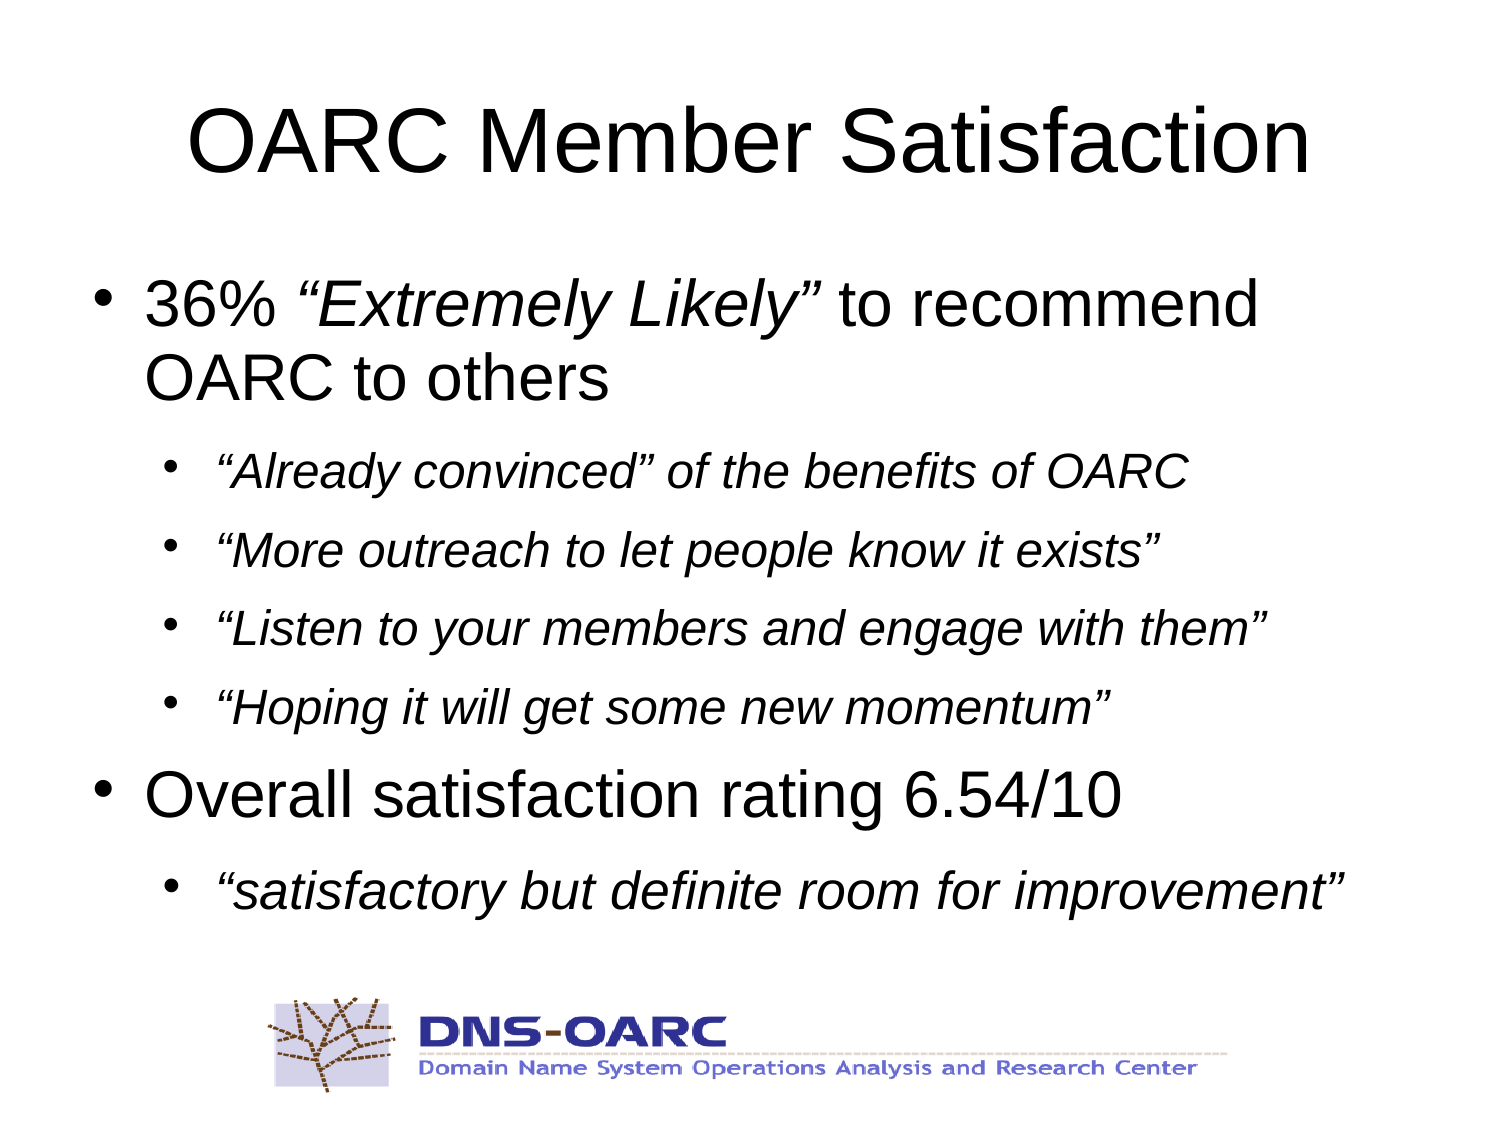

# OARC Member Satisfaction
36% “Extremely Likely” to recommend OARC to others
“Already convinced” of the benefits of OARC
“More outreach to let people know it exists”
“Listen to your members and engage with them”
“Hoping it will get some new momentum”
Overall satisfaction rating 6.54/10
“satisfactory but definite room for improvement”